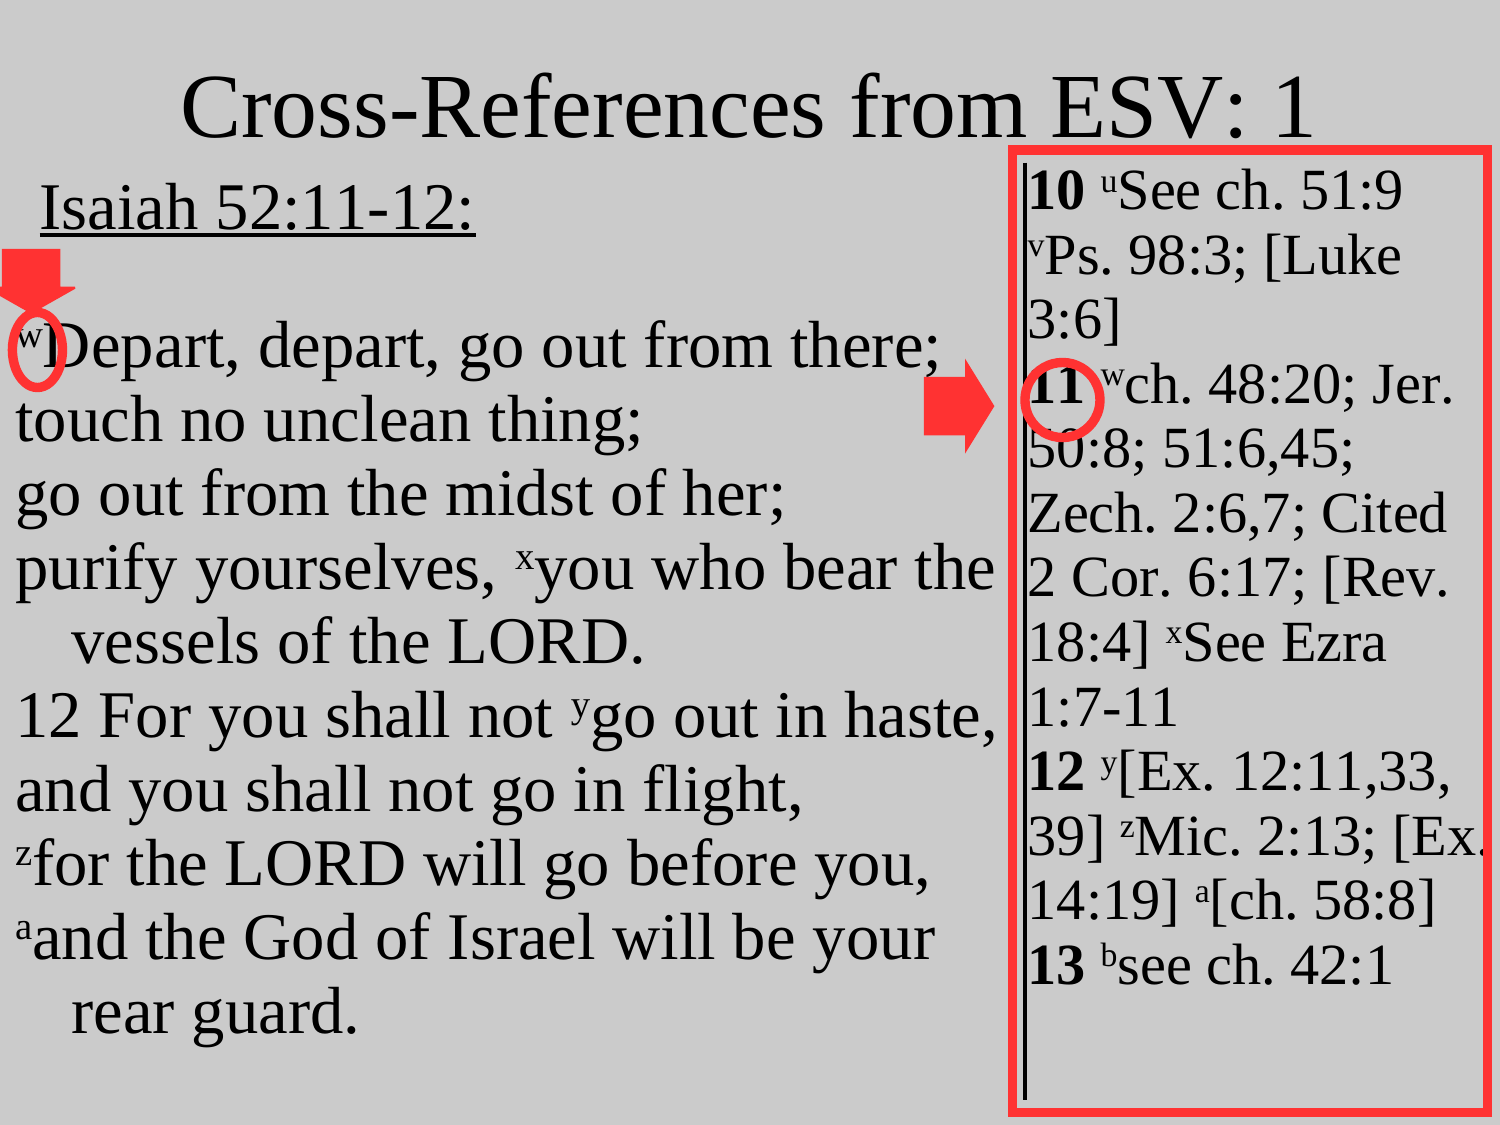

# Cross-References from ESV: 1
10 uSee ch. 51:9
vPs. 98:3; [Luke
3:6]
11 wch. 48:20; Jer.
50:8; 51:6,45;
Zech. 2:6,7; Cited
2 Cor. 6:17; [Rev.
18:4] xSee Ezra
1:7-11
12 y[Ex. 12:11,33,
39] zMic. 2:13; [Ex.
14:19] a[ch. 58:8]
13 bsee ch. 42:1
Isaiah 52:11-12:
wDepart, depart, go out from there;
touch no unclean thing;
go out from the midst of her;
purify yourselves, xyou who bear the vessels of the LORD.
12 For you shall not ygo out in haste,
and you shall not go in flight,
zfor the LORD will go before you,
aand the God of Israel will be your rear guard.